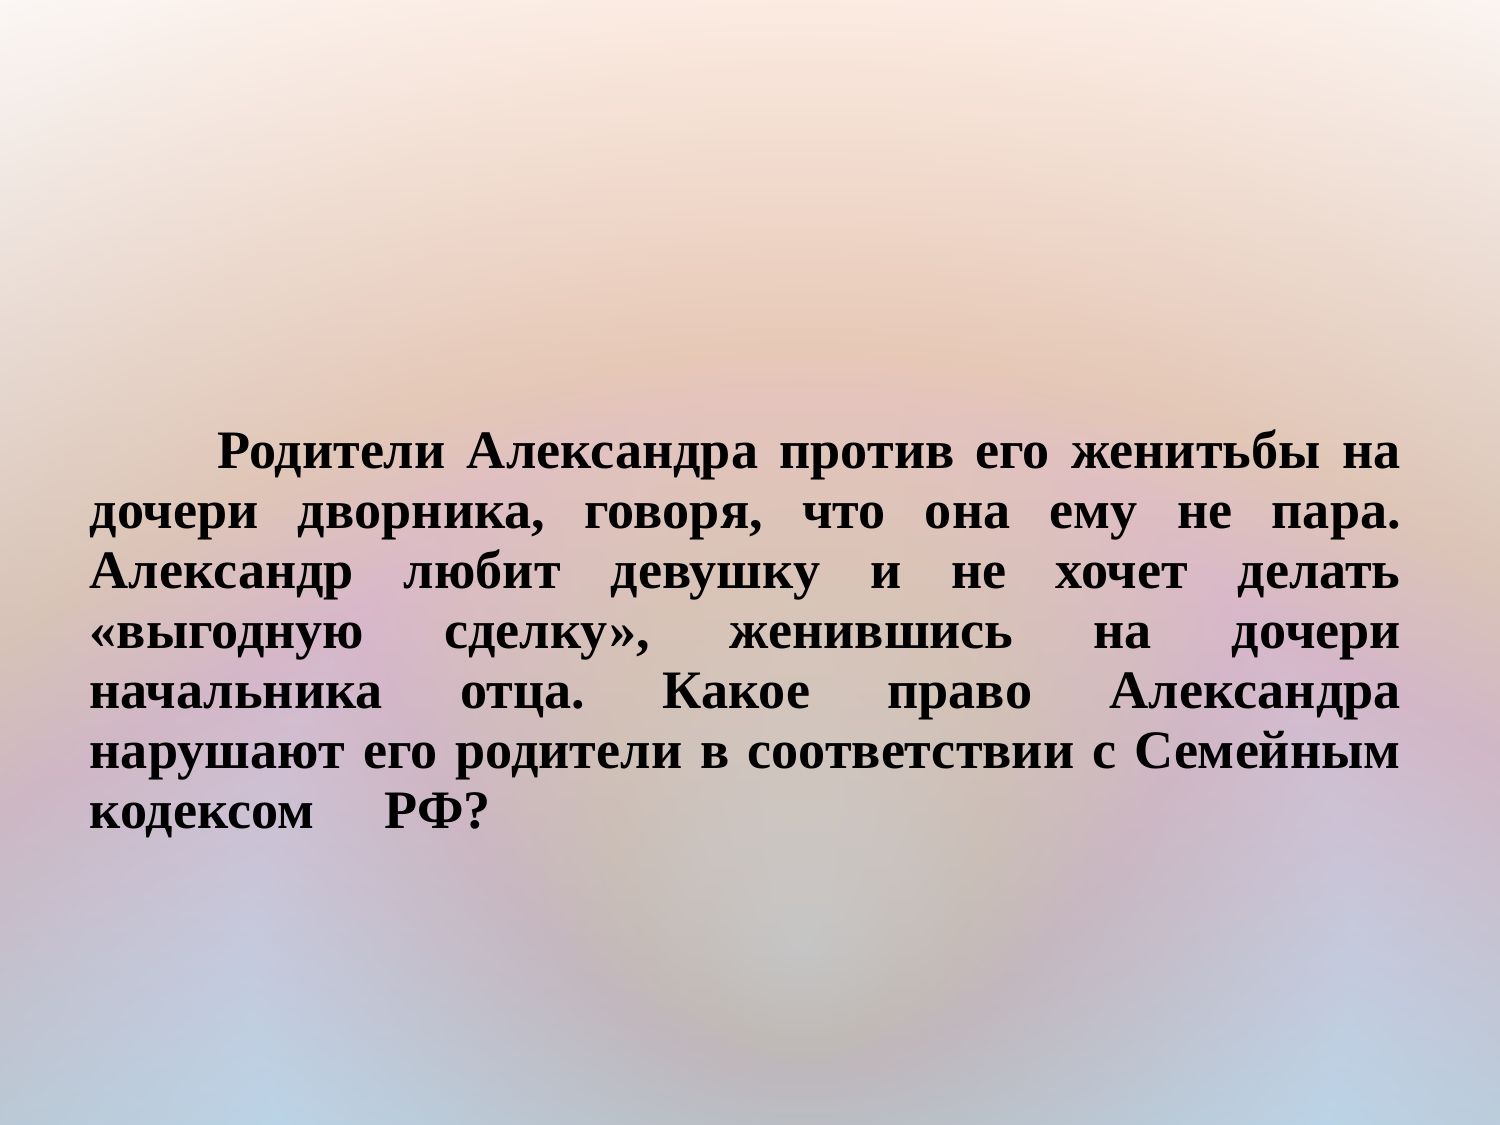

#
 Родители Александра против его женитьбы на дочери дворника, говоря, что она ему не пара. Александр любит девушку и не хочет делать «выгодную сделку», женившись на дочери начальника отца. Какое право Александра нарушают его родители в соответствии с Семейным кодексом	РФ?